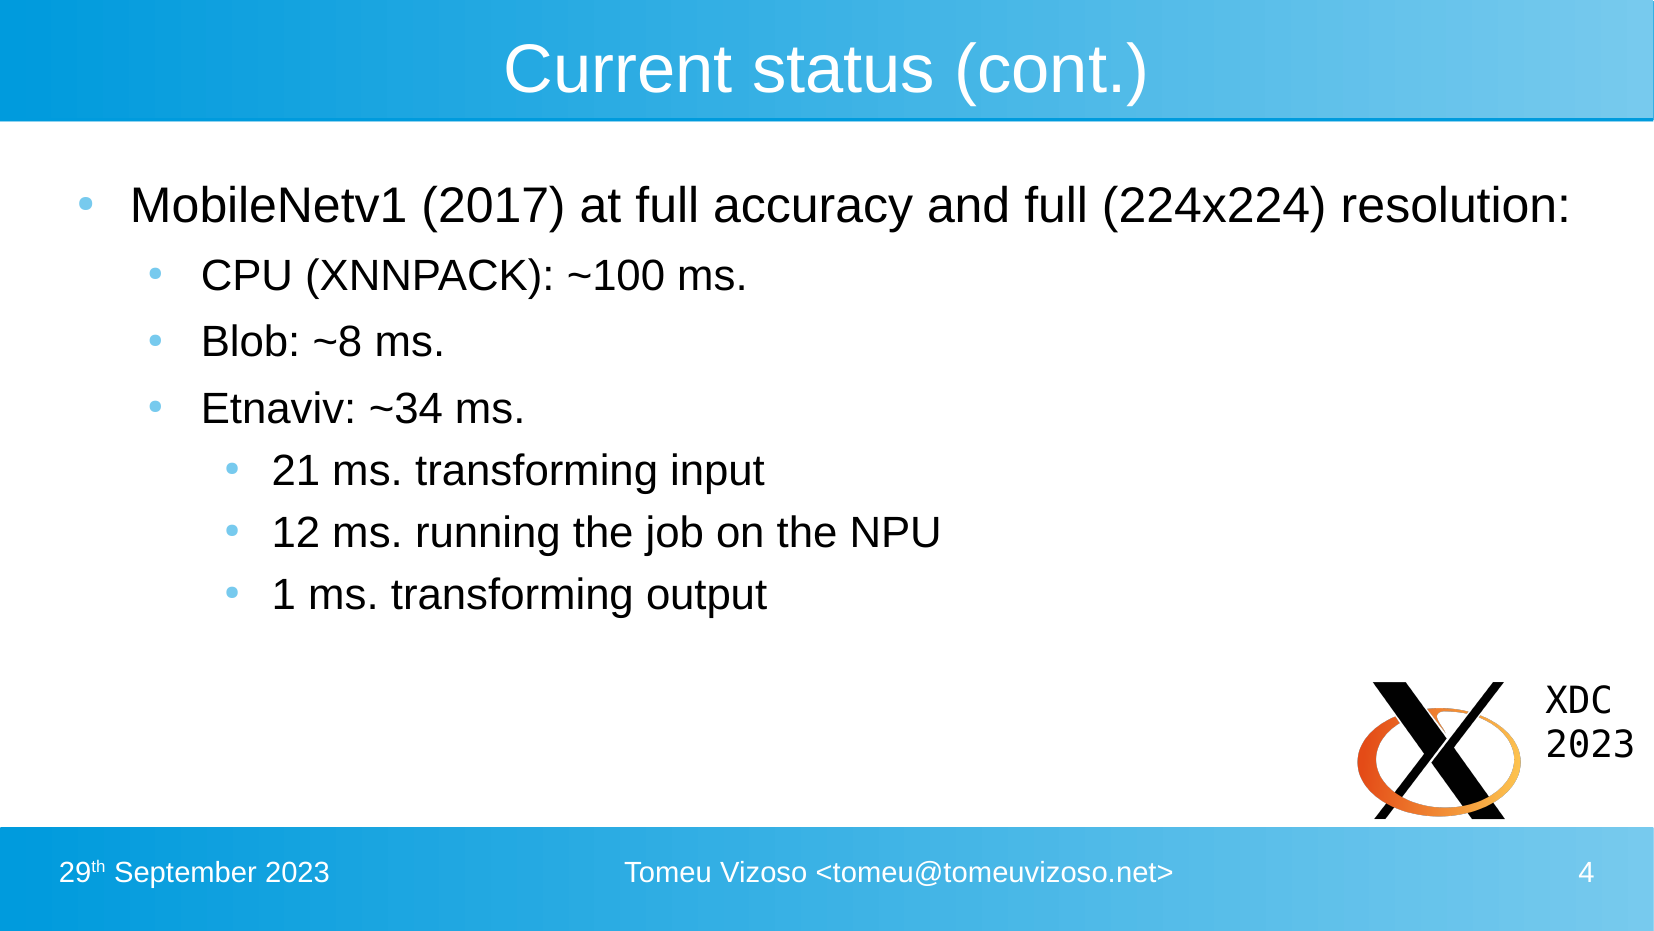

# Current status (cont.)
MobileNetv1 (2017) at full accuracy and full (224x224) resolution:
CPU (XNNPACK): ~100 ms.
Blob: ~8 ms.
Etnaviv: ~34 ms.
21 ms. transforming input
12 ms. running the job on the NPU
1 ms. transforming output
4